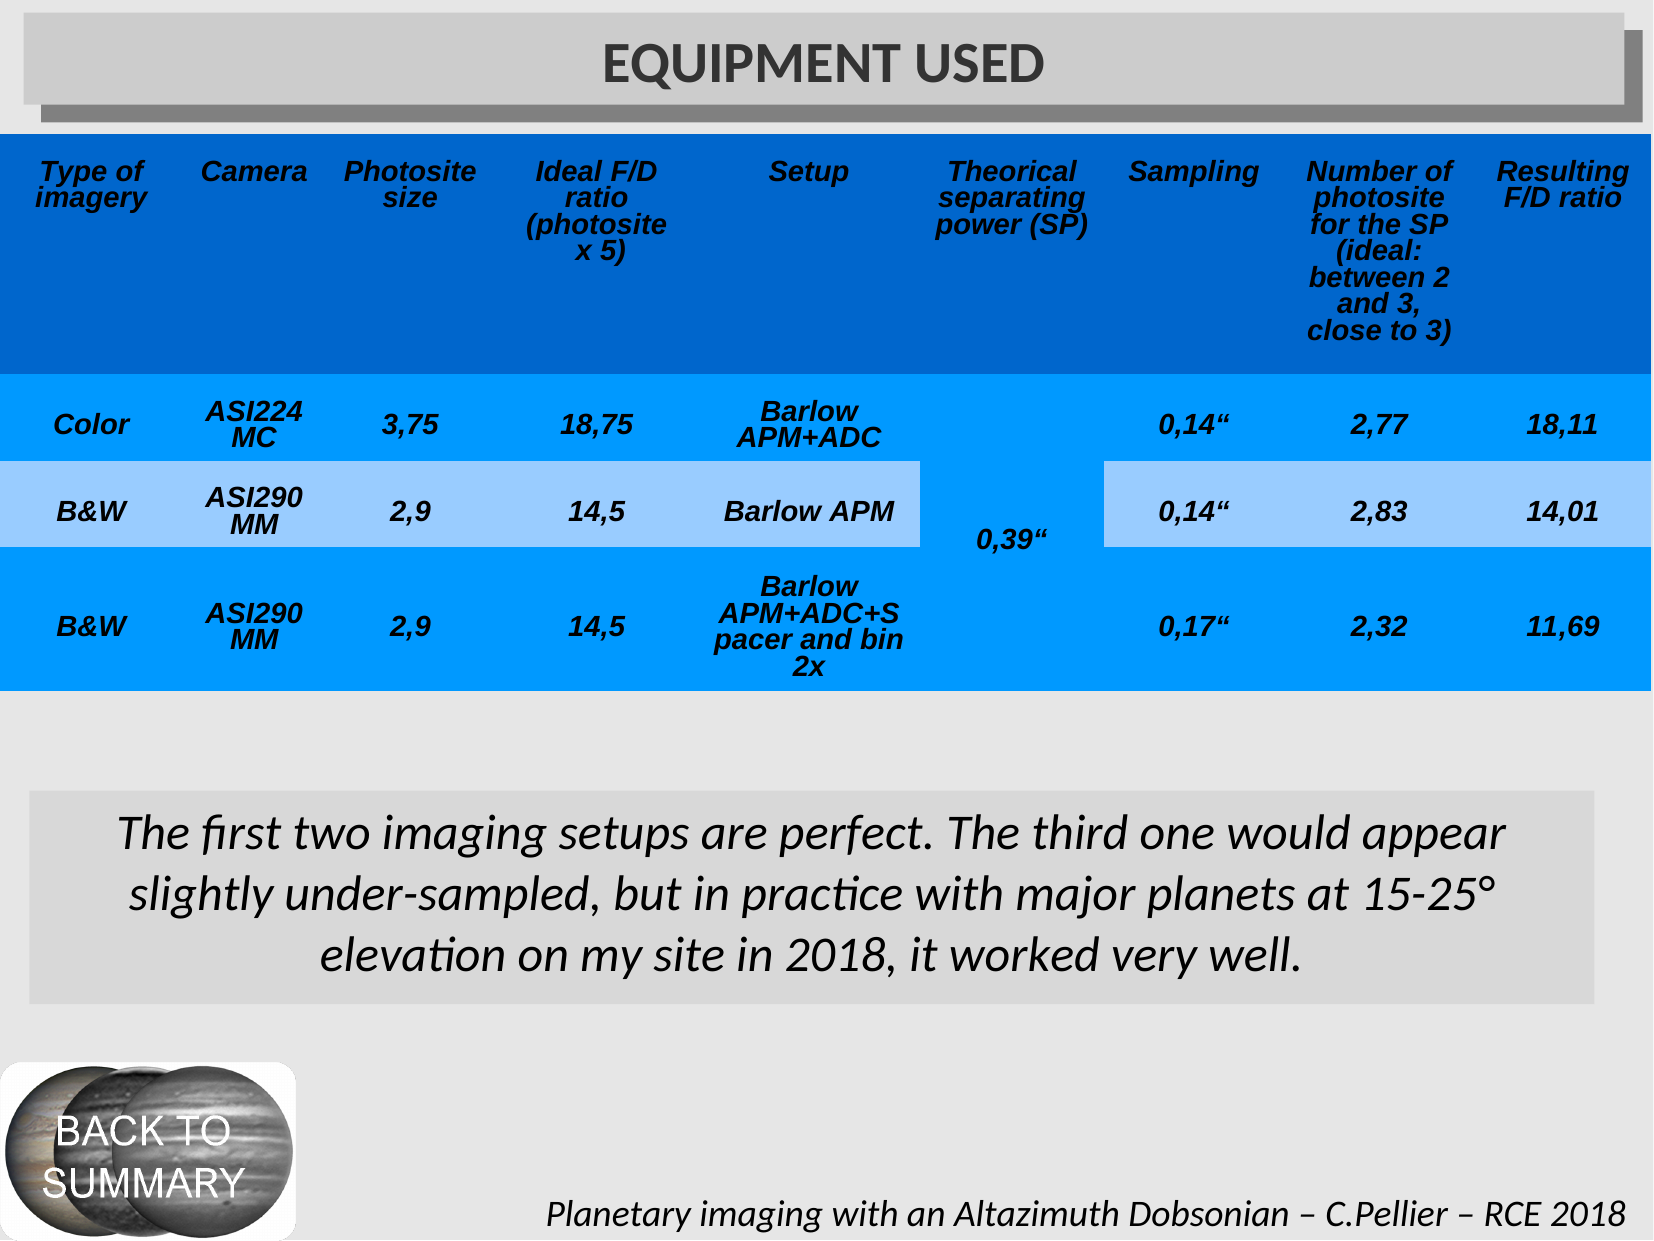

EQUIPMENT USED
| Type of imagery | Camera | Photosite size | Ideal F/D ratio (photosite x 5) | Setup | Theorical separating power (SP) | Sampling | Number of photosite for the SP (ideal: between 2 and 3, close to 3) | Resulting F/D ratio |
| --- | --- | --- | --- | --- | --- | --- | --- | --- |
| Color | ASI224MC | 3,75 | 18,75 | Barlow APM+ADC | 0,39“ | 0,14“ | 2,77 | 18,11 |
| B&W | ASI290MM | 2,9 | 14,5 | Barlow APM | | 0,14“ | 2,83 | 14,01 |
| B&W | ASI290MM | 2,9 | 14,5 | Barlow APM+ADC+Spacer and bin 2x | | 0,17“ | 2,32 | 11,69 |
The first two imaging setups are perfect. The third one would appear slightly under-sampled, but in practice with major planets at 15-25° elevation on my site in 2018, it worked very well.
Planetary imaging with an Altazimuth Dobsonian – C.Pellier – RCE 2018